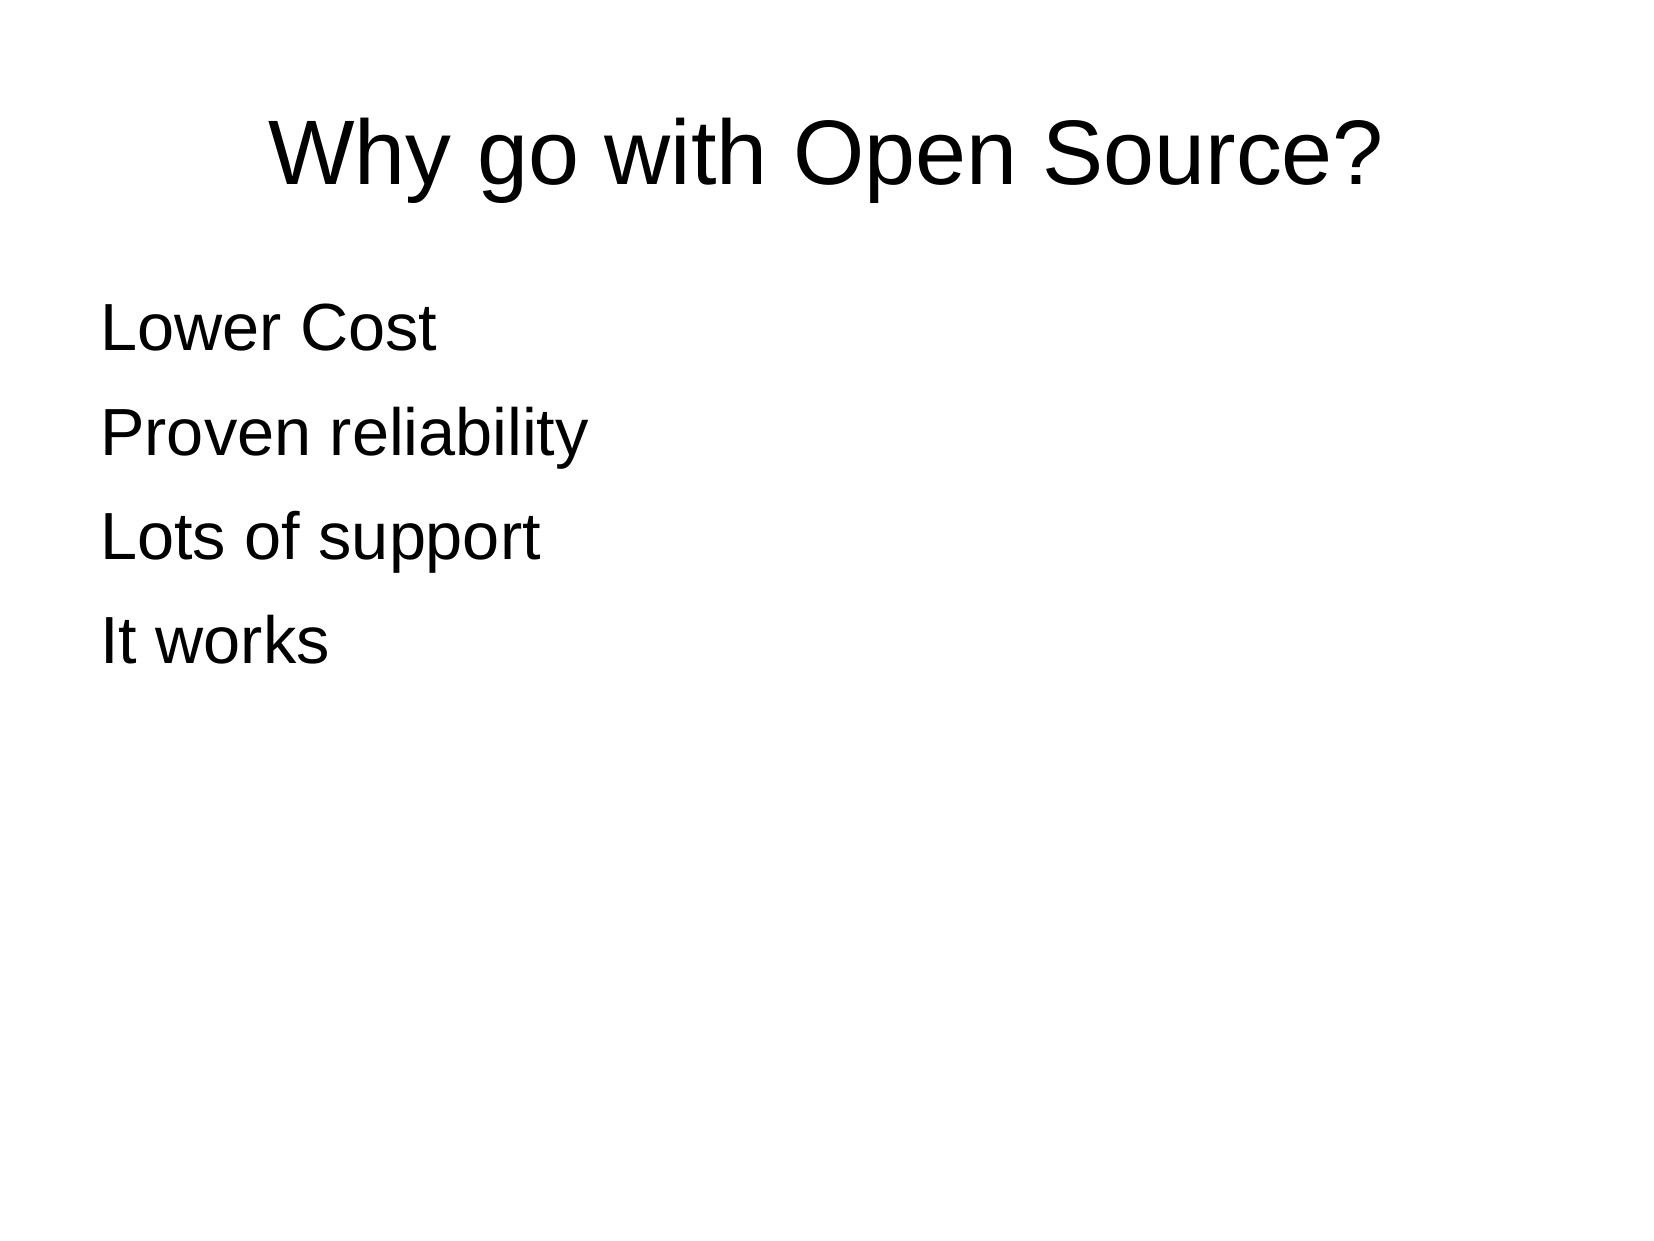

# Why go with Open Source?
Lower Cost
Proven reliability
Lots of support
It works